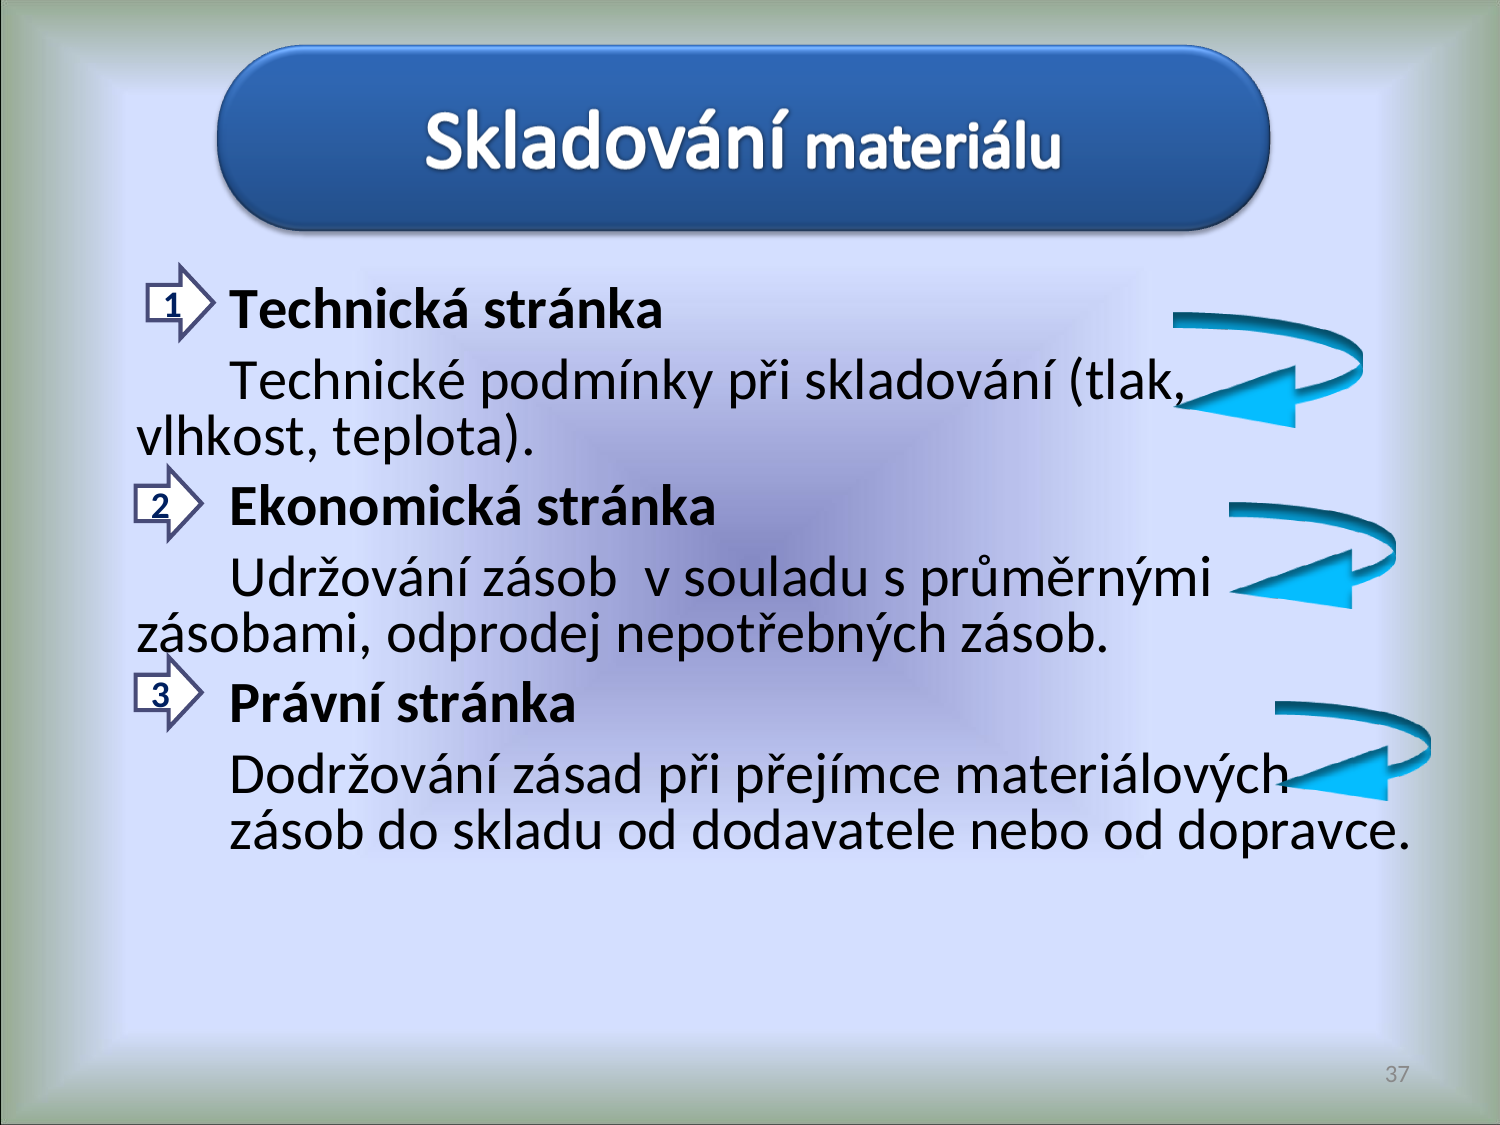

# Technická stránka
		Technické podmínky při skladování (tlak, 	vlhkost, teplota).
		Ekonomická stránka
		Udržování zásob v souladu s průměrnými 	zásobami, odprodej nepotřebných zásob.
		Právní stránka
		Dodržování zásad při přejímce materiálových 		zásob do skladu od dodavatele nebo od dopravce.
1
2
3